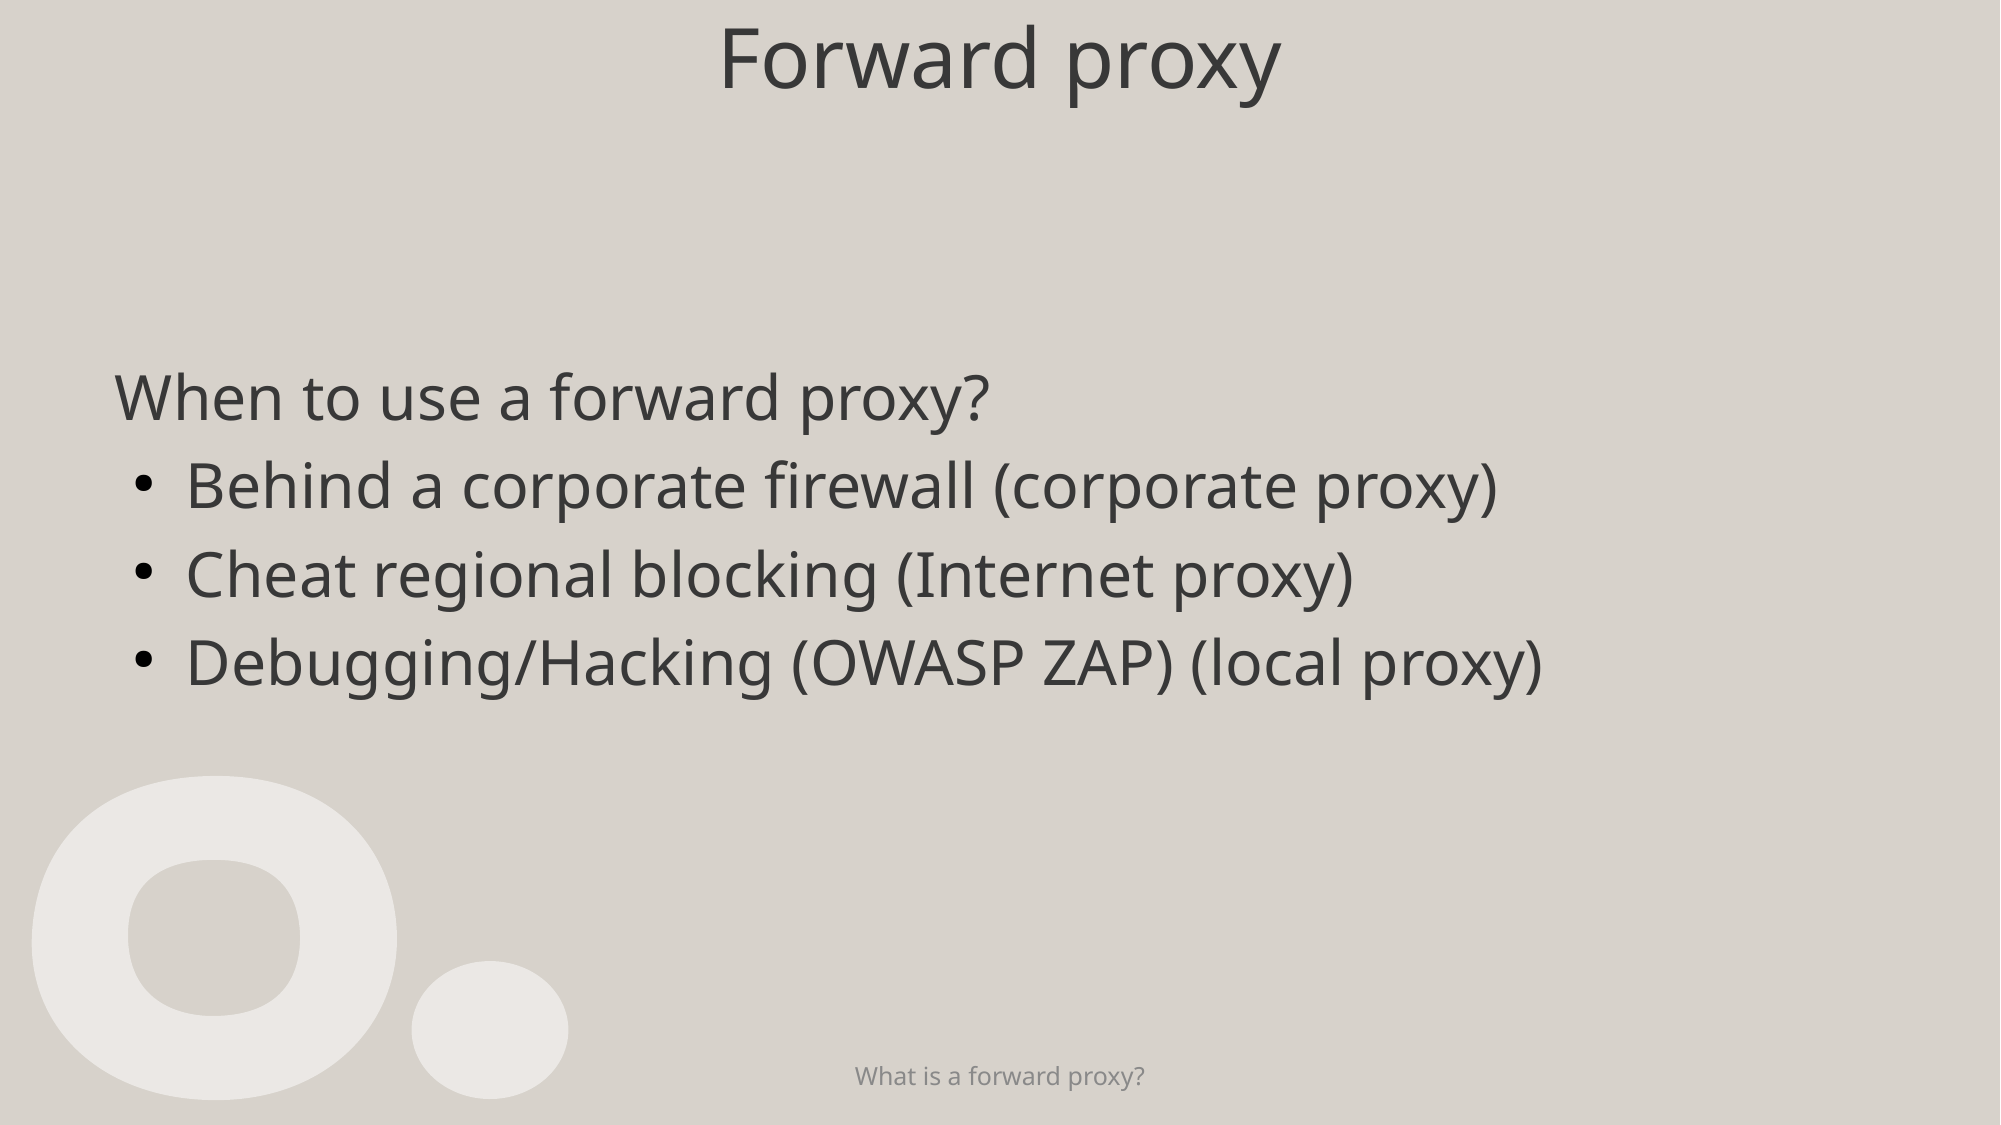

Forward proxy
# When to use a forward proxy?
Behind a corporate firewall (corporate proxy)
Cheat regional blocking (Internet proxy)
Debugging/Hacking (OWASP ZAP) (local proxy)
What is a forward proxy?